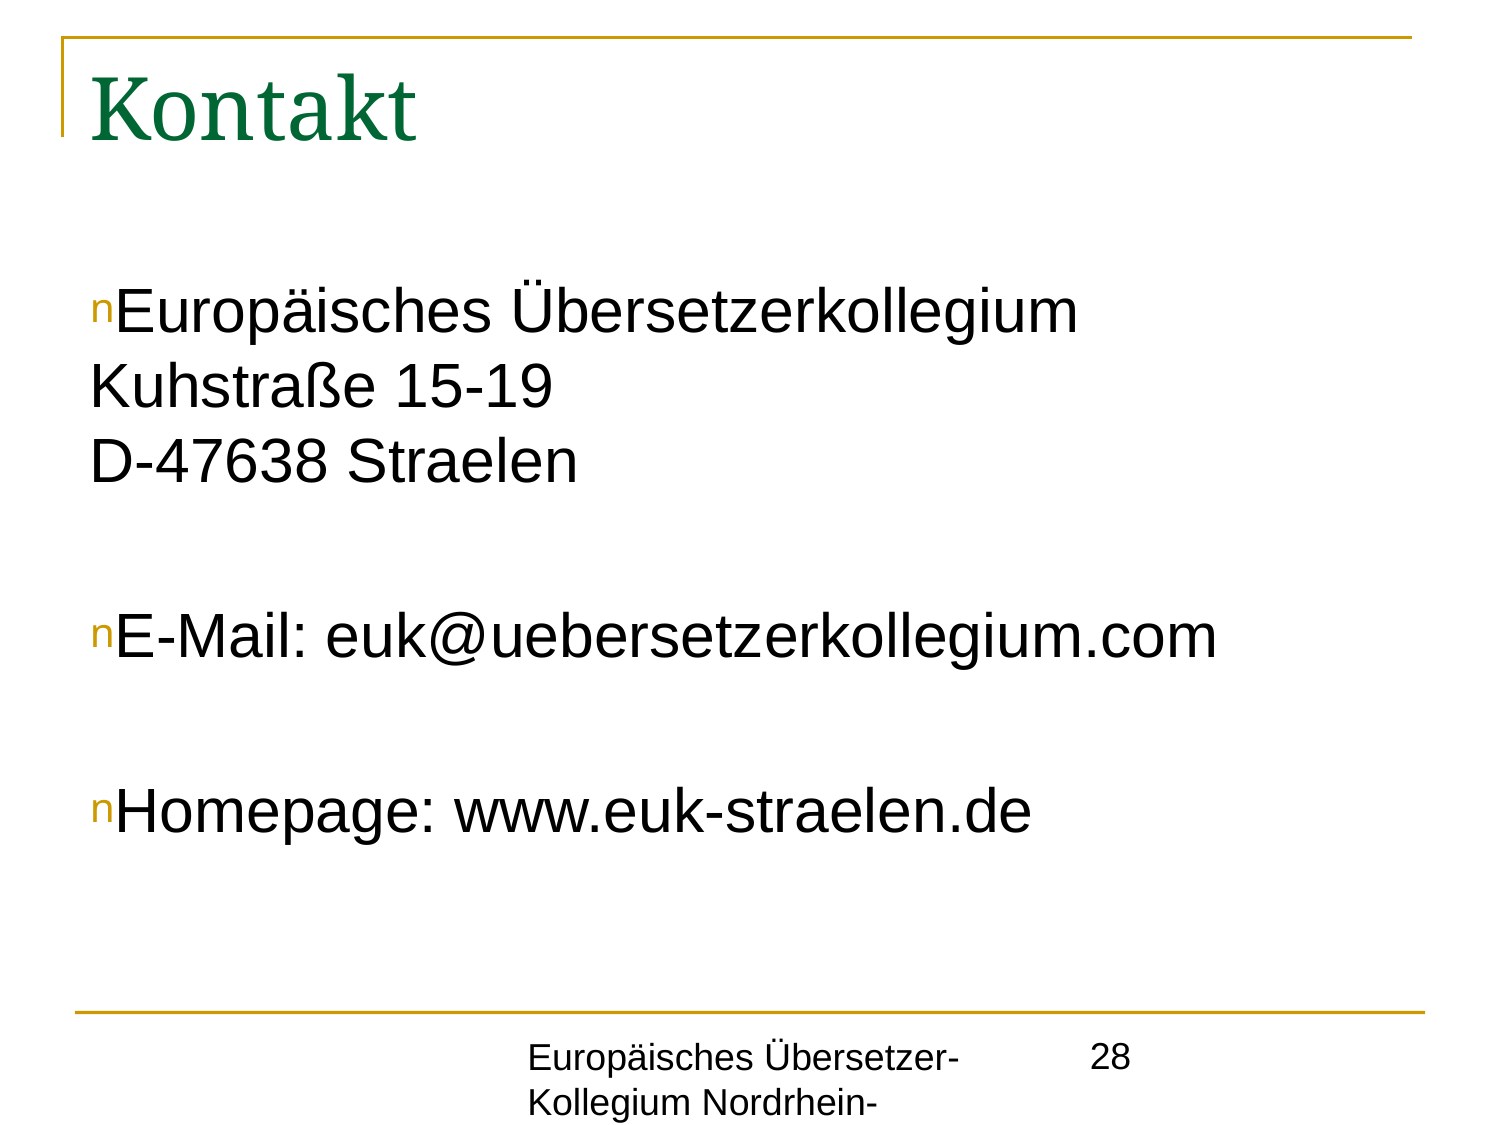

# Kontakt
Europäisches Übersetzerkollegium
Kuhstraße 15-19
D-47638 Straelen
E-Mail: euk@uebersetzerkollegium.com
Homepage: www.euk-straelen.de
Europäisches Übersetzer-Kollegium Nordrhein-Westfalen in Straelen